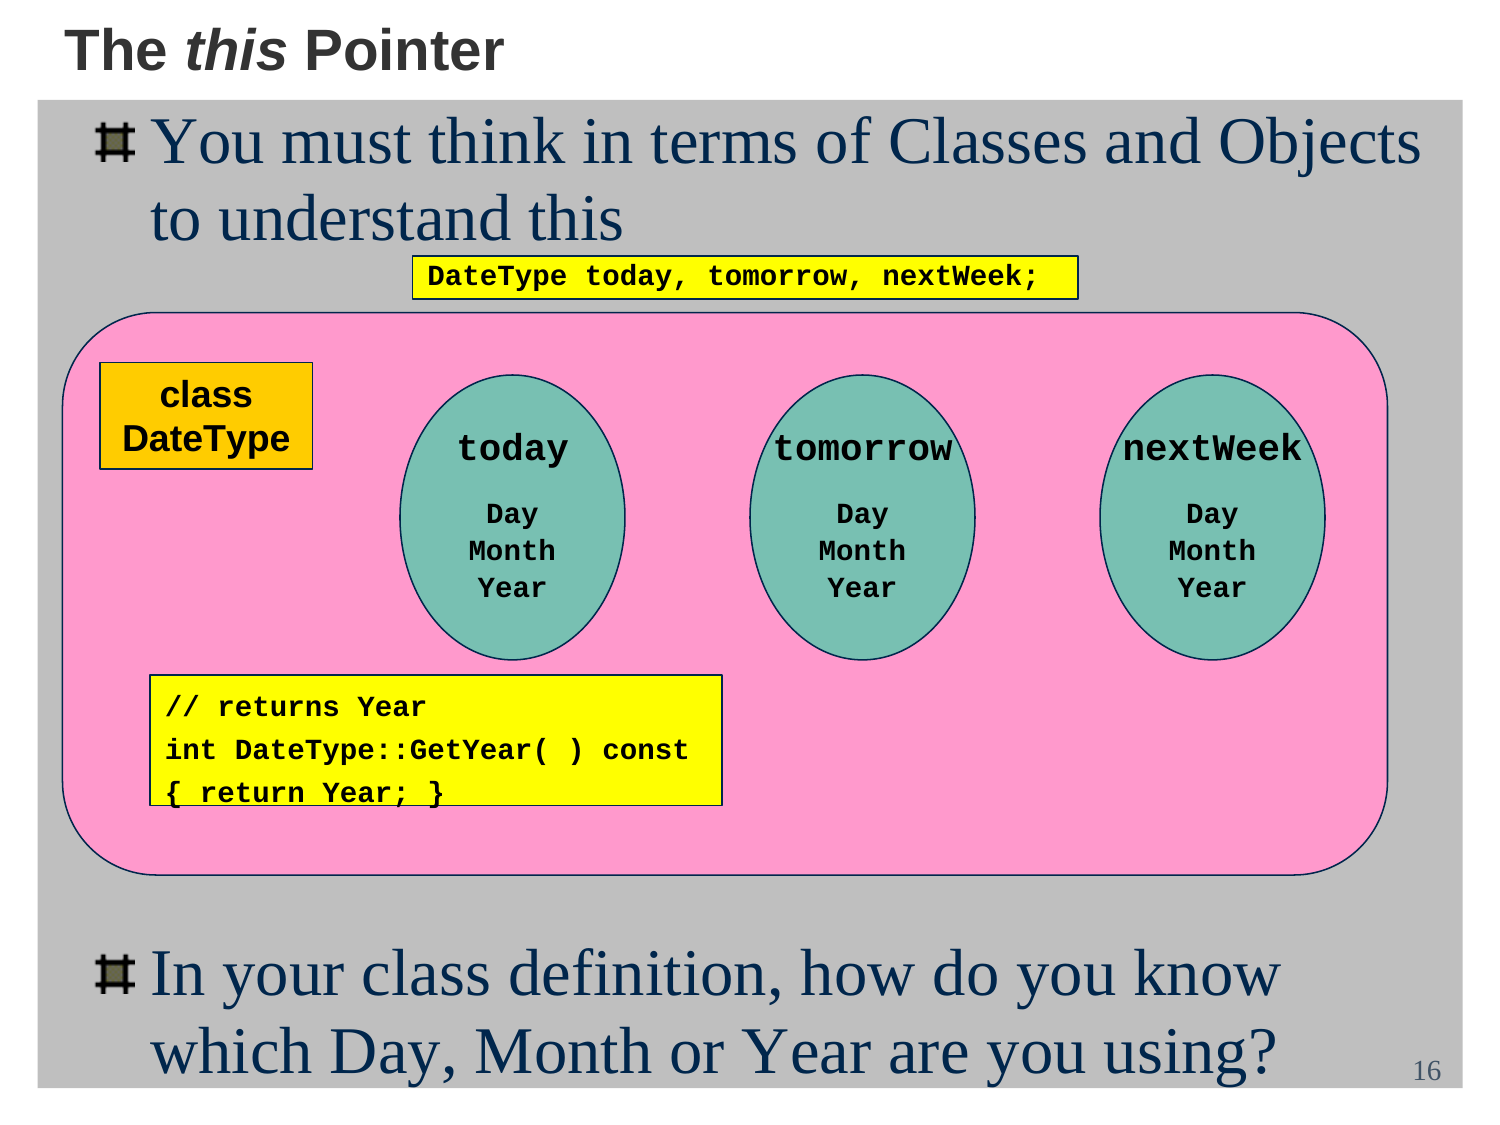

The this Pointer
# You must think in terms of Classes and Objects to understand this
In your class definition, how do you know which Day, Month or Year are you using?
DateType today, tomorrow, nextWeek;
class
DateType
today
Day
Month
Year
tomorrow
Day
Month
Year
nextWeek
Day
Month
Year
// returns Year
int DateType::GetYear( ) const
{ return Year; }